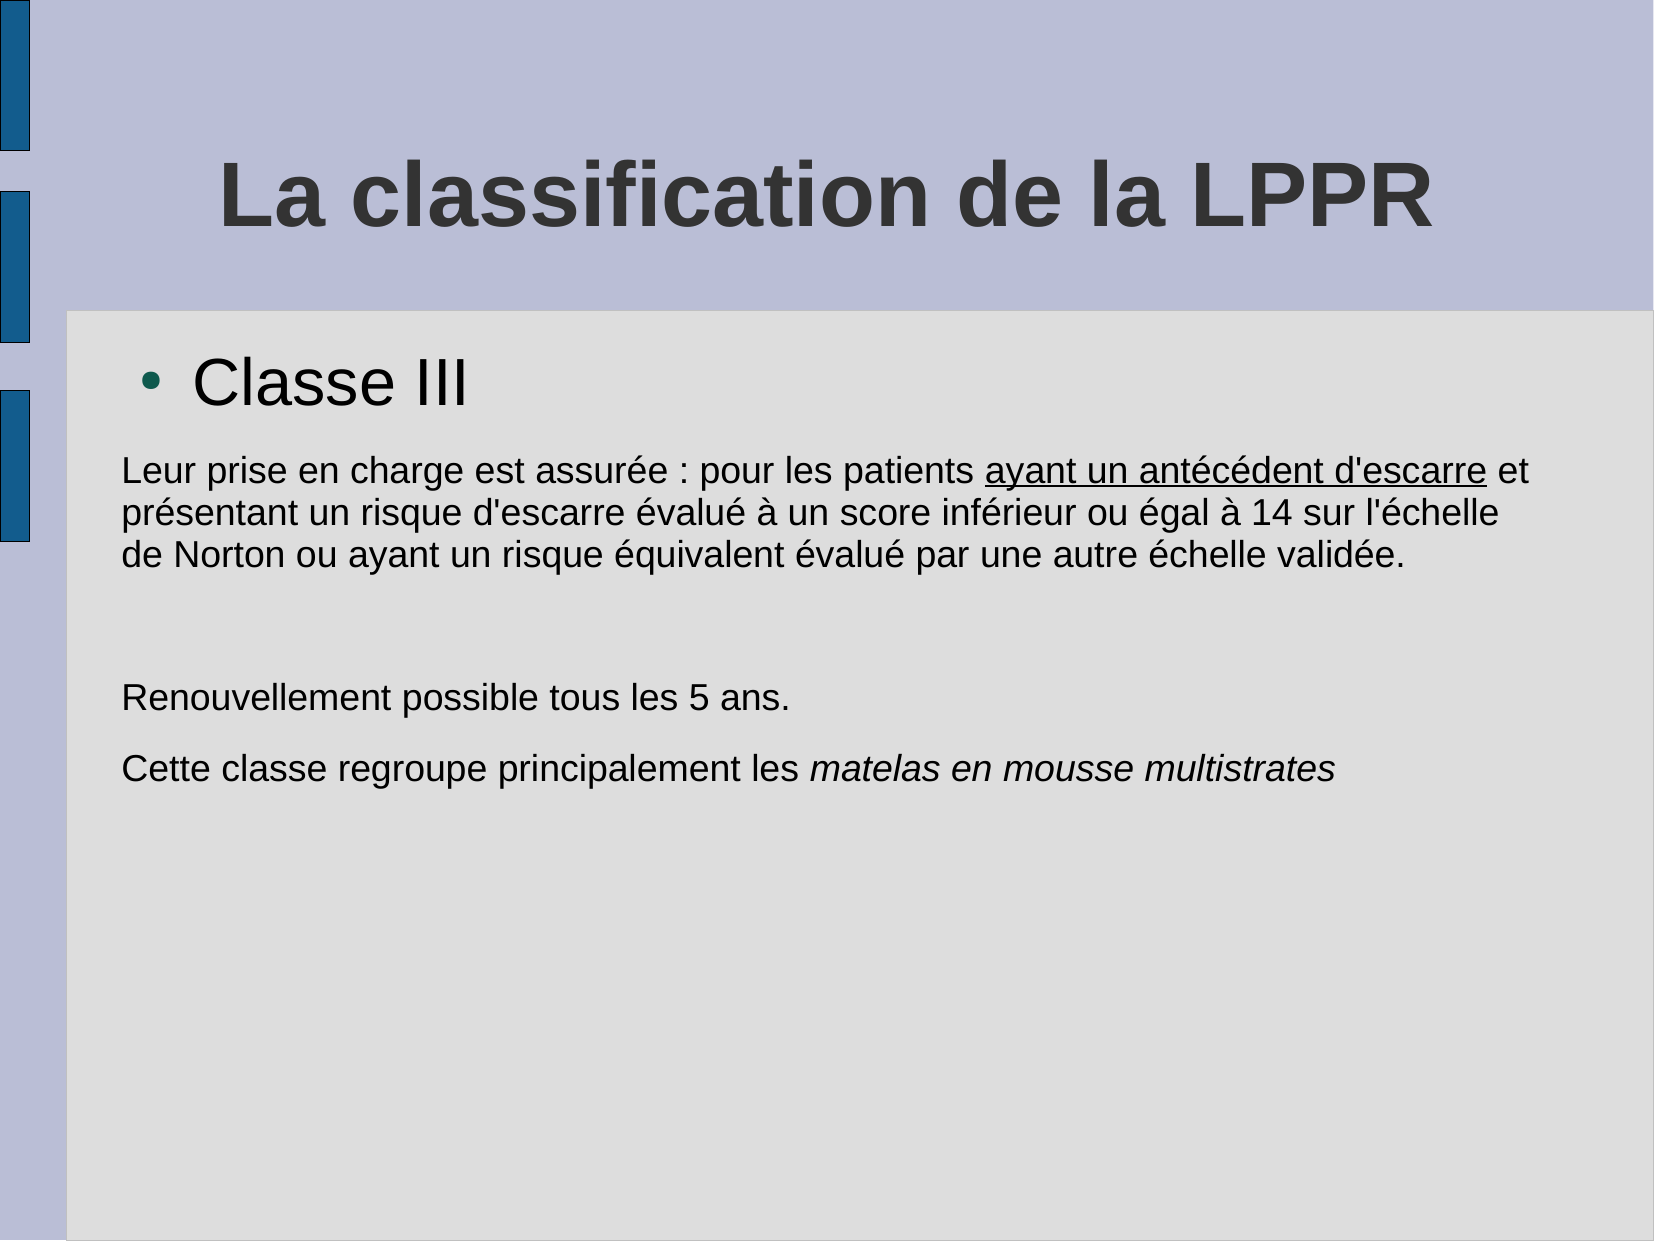

# La classification de la LPPR
Classe III
Leur prise en charge est assurée : pour les patients ayant un antécédent d'escarre et présentant un risque d'escarre évalué à un score inférieur ou égal à 14 sur l'échelle de Norton ou ayant un risque équivalent évalué par une autre échelle validée.
Renouvellement possible tous les 5 ans.
Cette classe regroupe principalement les matelas en mousse multistrates